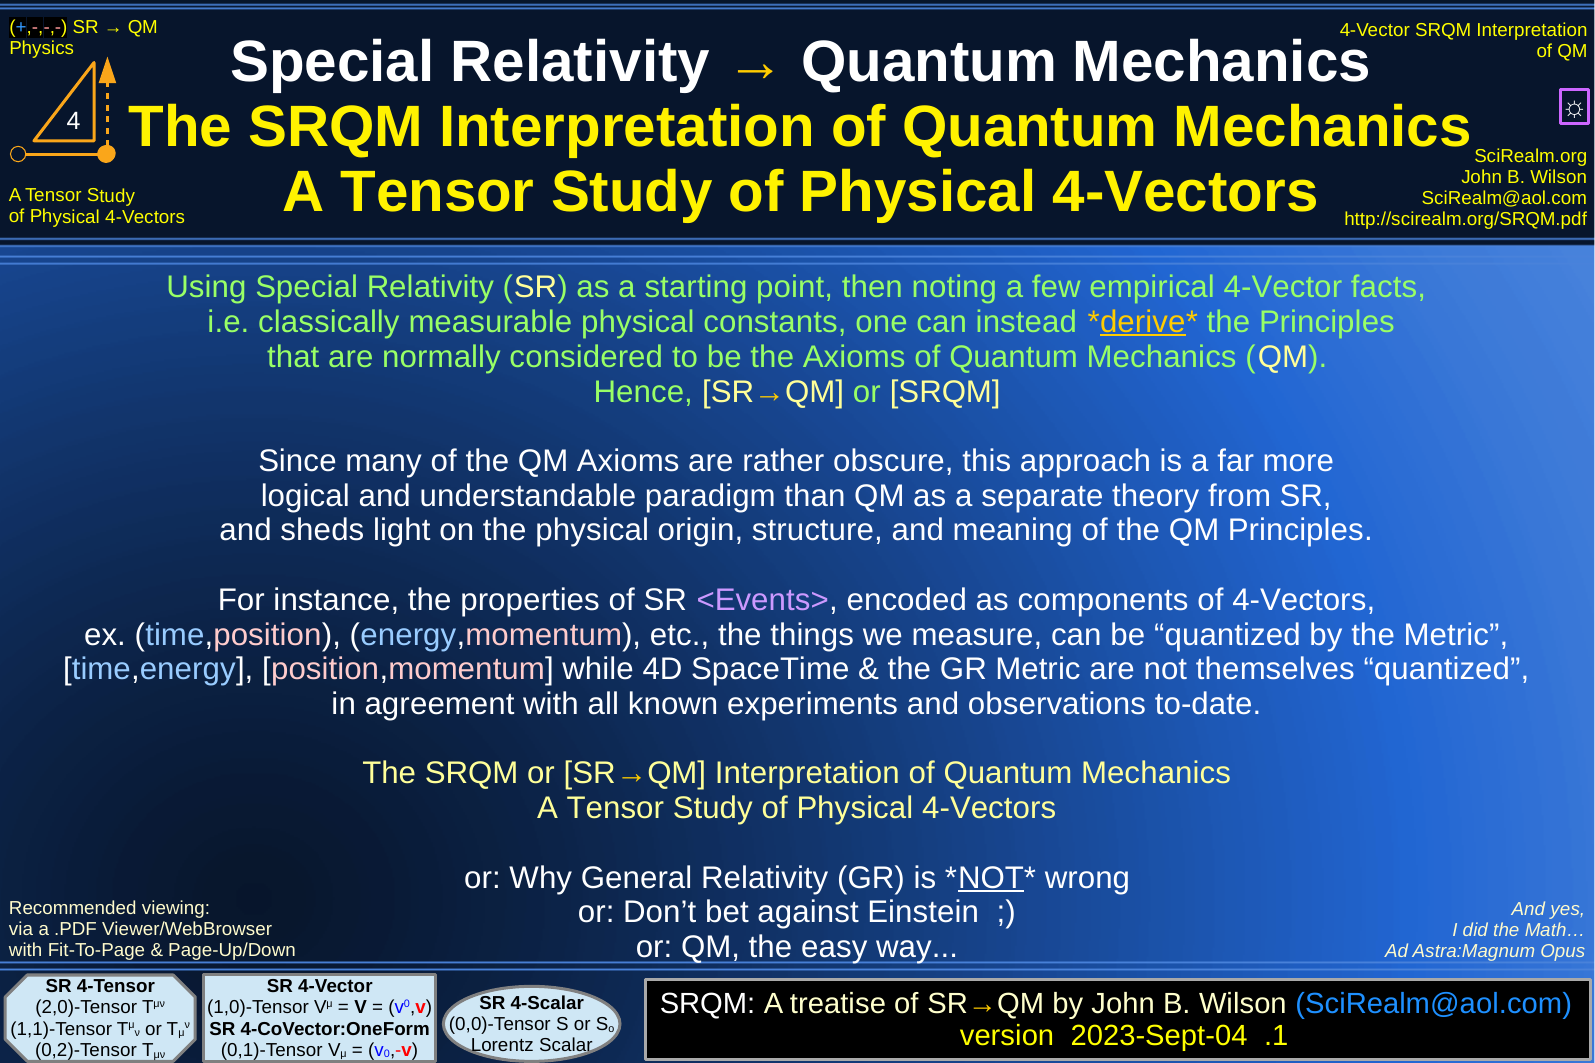

(+,-,-,-) SR → QM
Physics
A Tensor Study
of Physical 4-Vectors
4-Vector SRQM Interpretation
of QM
SciRealm.org
John B. Wilson
SciRealm@aol.com
http://scirealm.org/SRQM.pdf
Special Relativity → Quantum Mechanics
The SRQM Interpretation of Quantum Mechanics
A Tensor Study of Physical 4-Vectors
4
☼
# Using Special Relativity (SR) as a starting point, then noting a few empirical 4-Vector facts, i.e. classically measurable physical constants, one can instead *derive* the Principles that are normally considered to be the Axioms of Quantum Mechanics (QM). Hence, [SR→QM] or [SRQM] Since many of the QM Axioms are rather obscure, this approach is a far more logical and understandable paradigm than QM as a separate theory from SR, and sheds light on the physical origin, structure, and meaning of the QM Principles. For instance, the properties of SR <Events>, encoded as components of 4-Vectors, ex. (time,position), (energy,momentum), etc., the things we measure, can be “quantized by the Metric”, [time,energy], [position,momentum] while 4D SpaceTime & the GR Metric are not themselves “quantized”, in agreement with all known experiments and observations to-date. The SRQM or [SR→QM] Interpretation of Quantum Mechanics A Tensor Study of Physical 4-Vectors or: Why General Relativity (GR) is *NOT* wrong or: Don’t bet against Einstein ;) or: QM, the easy way...
Recommended viewing:
via a .PDF Viewer/WebBrowser
with Fit-To-Page & Page-Up/Down
And yes,
I did the Math…
Ad Astra:Magnum Opus
SR 4-Tensor
(2,0)-Tensor Tμν
(1,1)-Tensor Tμν or Tμν
(0,2)-Tensor Tμν
SR 4-Vector
(1,0)-Tensor Vμ = V = (v0,v)
SR 4-CoVector:OneForm
(0,1)-Tensor Vμ = (v0,-v)
SRQM: A treatise of SR→QM by John B. Wilson (SciRealm@aol.com)
				version 2023-Sept-04 .1
SR 4-Scalar
(0,0)-Tensor S or So
Lorentz Scalar